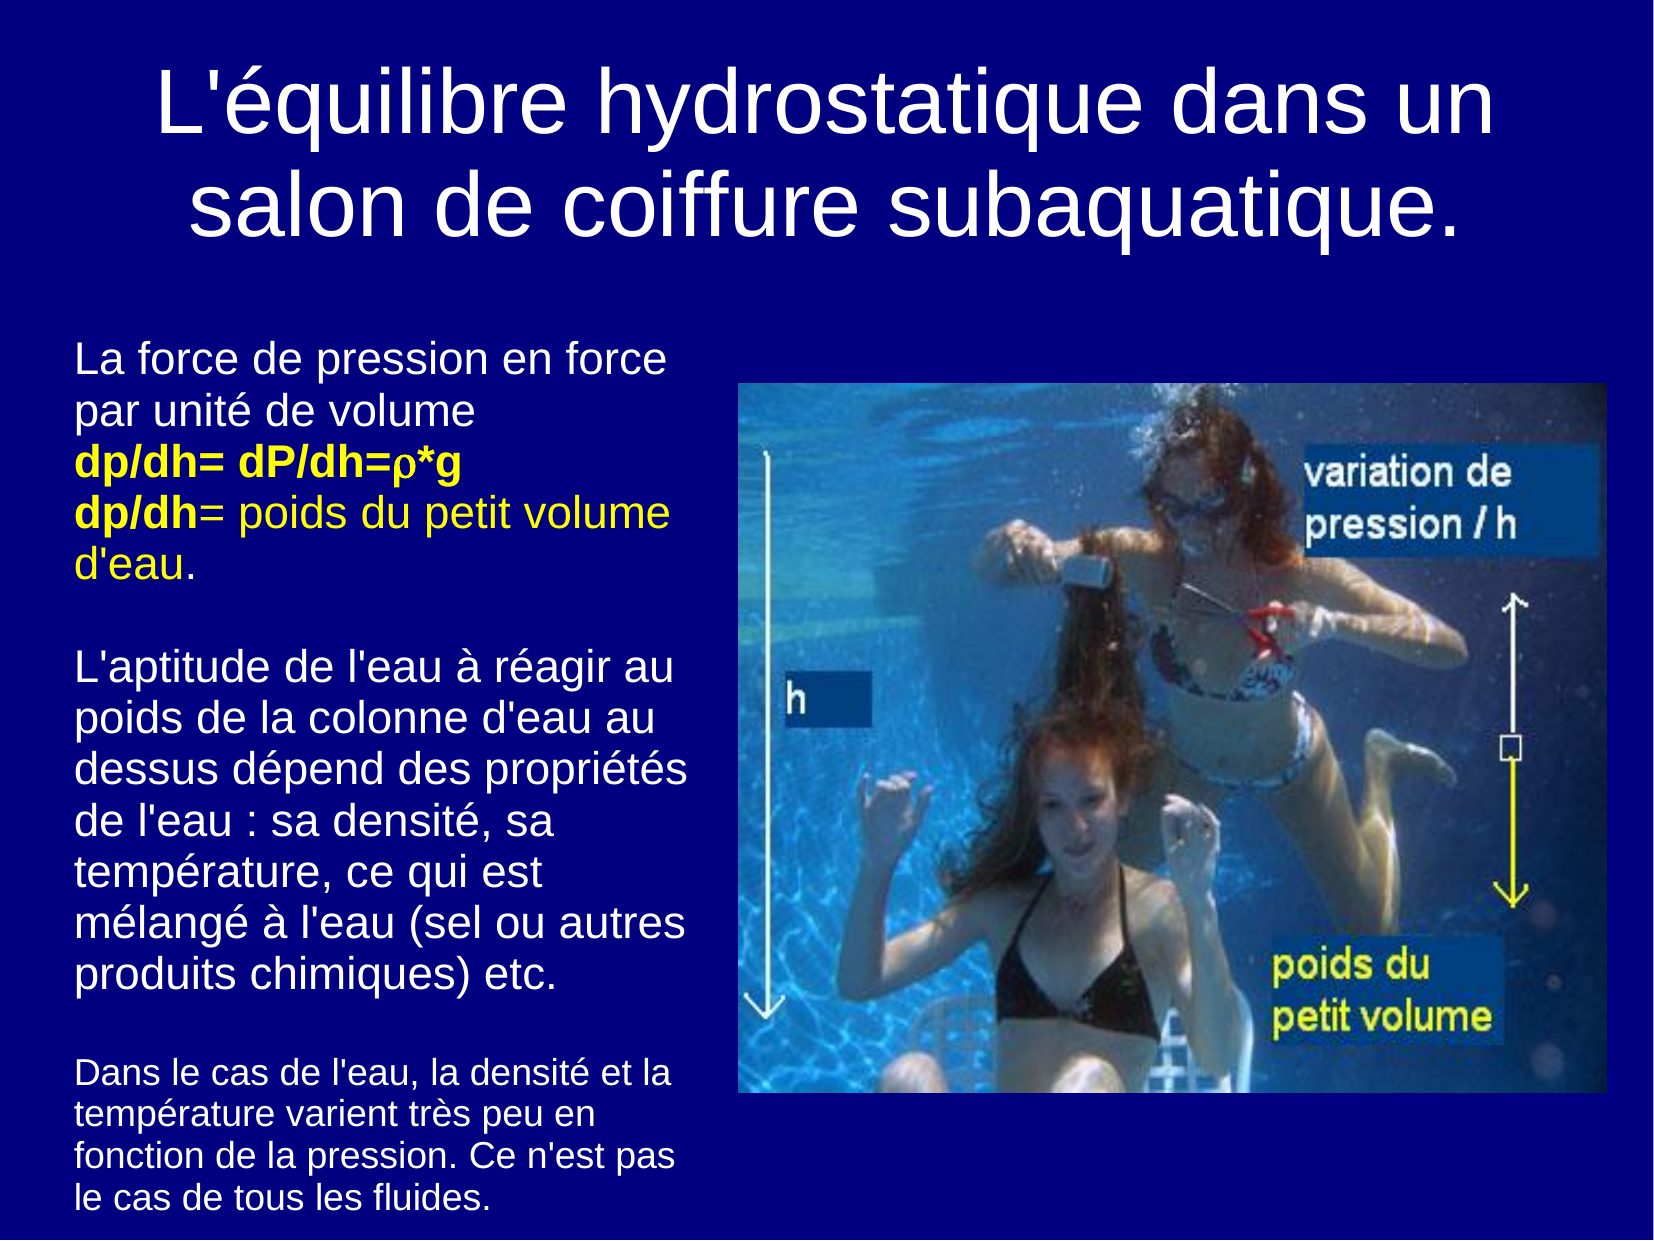

# L'équilibre hydrostatique dans un salon de coiffure subaquatique.
La force de pression en force par unité de volume
dp/dh= dP/dh=r*g
dp/dh= poids du petit volume d'eau.
L'aptitude de l'eau à réagir au poids de la colonne d'eau au dessus dépend des propriétés de l'eau : sa densité, sa température, ce qui est mélangé à l'eau (sel ou autres produits chimiques) etc.
Dans le cas de l'eau, la densité et la température varient très peu en fonction de la pression. Ce n'est pas le cas de tous les fluides.